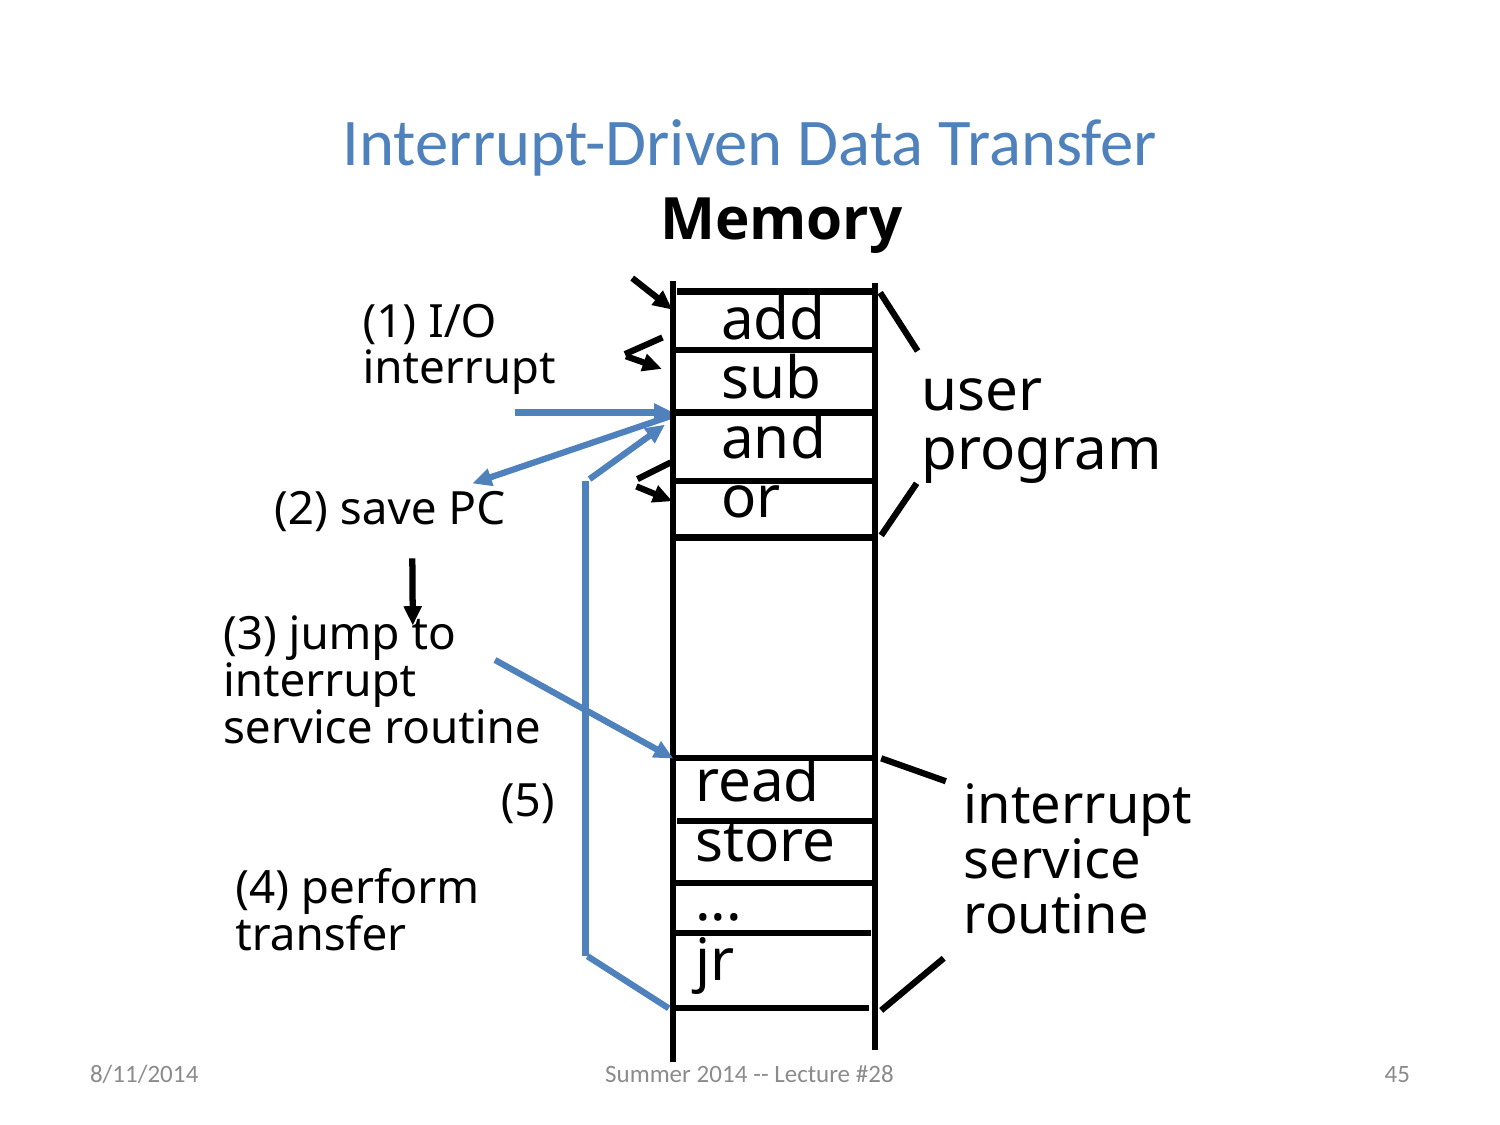

# Interrupt-Driven Data Transfer
Memory
add
sub
and
or
user
program
read
store
...
jr
interrupt
service
routine
(1) I/O
interrupt
(2) save PC
(5)
(3) jump to interrupt
service routine
(4) perform transfer
8/11/2014
Summer 2014 -- Lecture #28